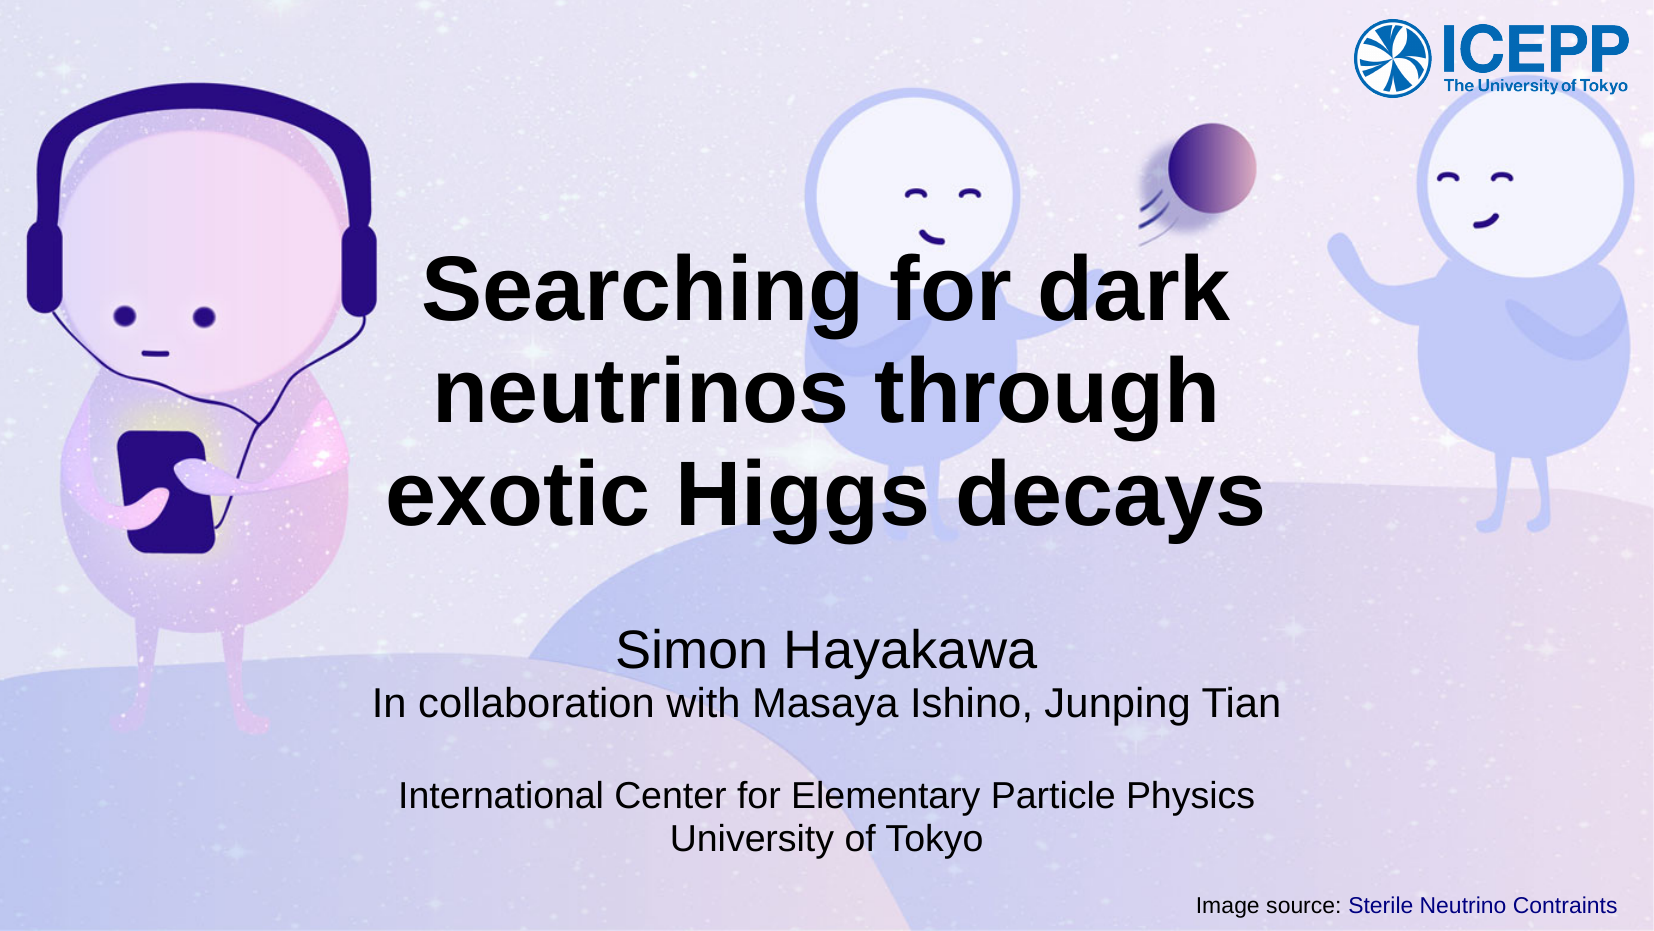

# Searching for dark neutrinos through exotic Higgs decays Simon Hayakawa In collaboration with Masaya Ishino, Junping Tian International Center for Elementary Particle Physics University of Tokyo
1
Image source: Sterile Neutrino Contraints